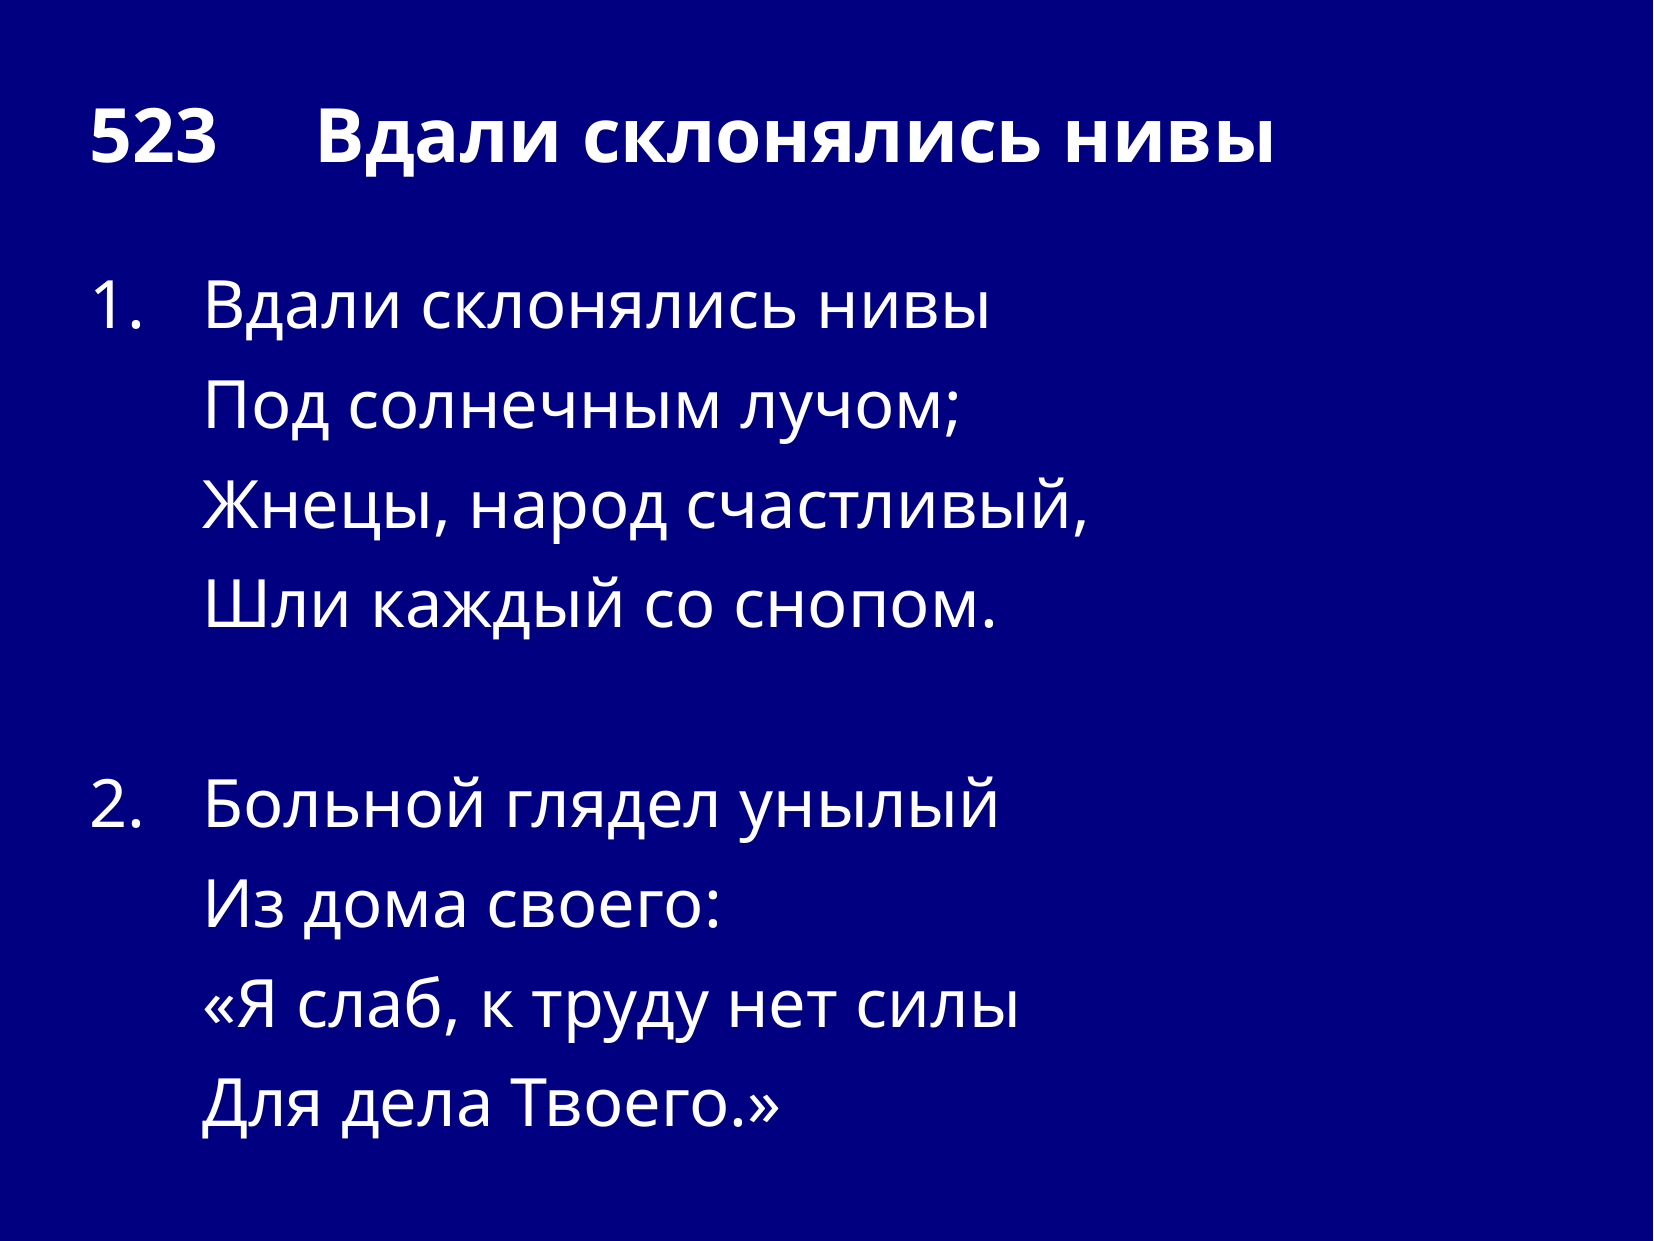

523	Вдали склонялись нивы
1.	Вдали склонялись нивы
	Под солнечным лучом;
	Жнецы, народ счастливый,
	Шли каждый со снопом.
2.	Больной глядел унылый
	Из дома своего:
	«Я слаб, к труду нет силы
	Для дела Твоего.»